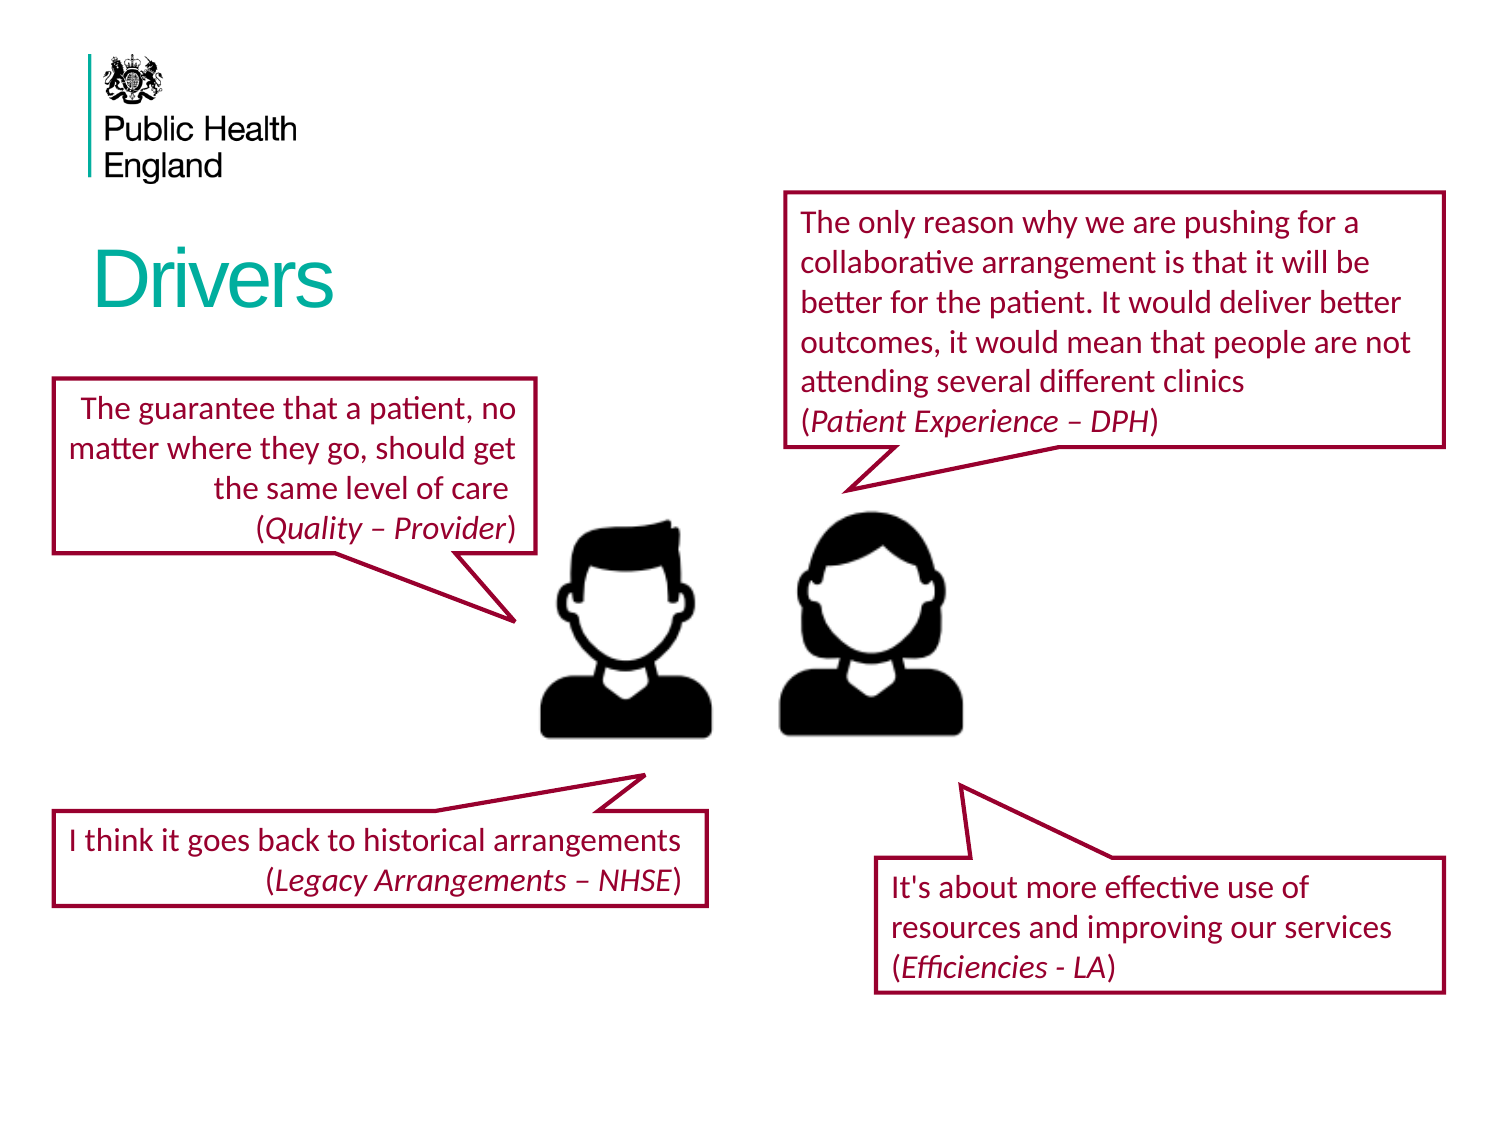

The only reason why we are pushing for a collaborative arrangement is that it will be better for the patient. It would deliver better outcomes, it would mean that people are not attending several different clinics
(Patient Experience – DPH)
# Drivers
The guarantee that a patient, no matter where they go, should get the same level of care
(Quality – Provider)
I think it goes back to historical arrangements
(Legacy Arrangements – NHSE)
It's about more effective use of resources and improving our services
(Efficiencies - LA)